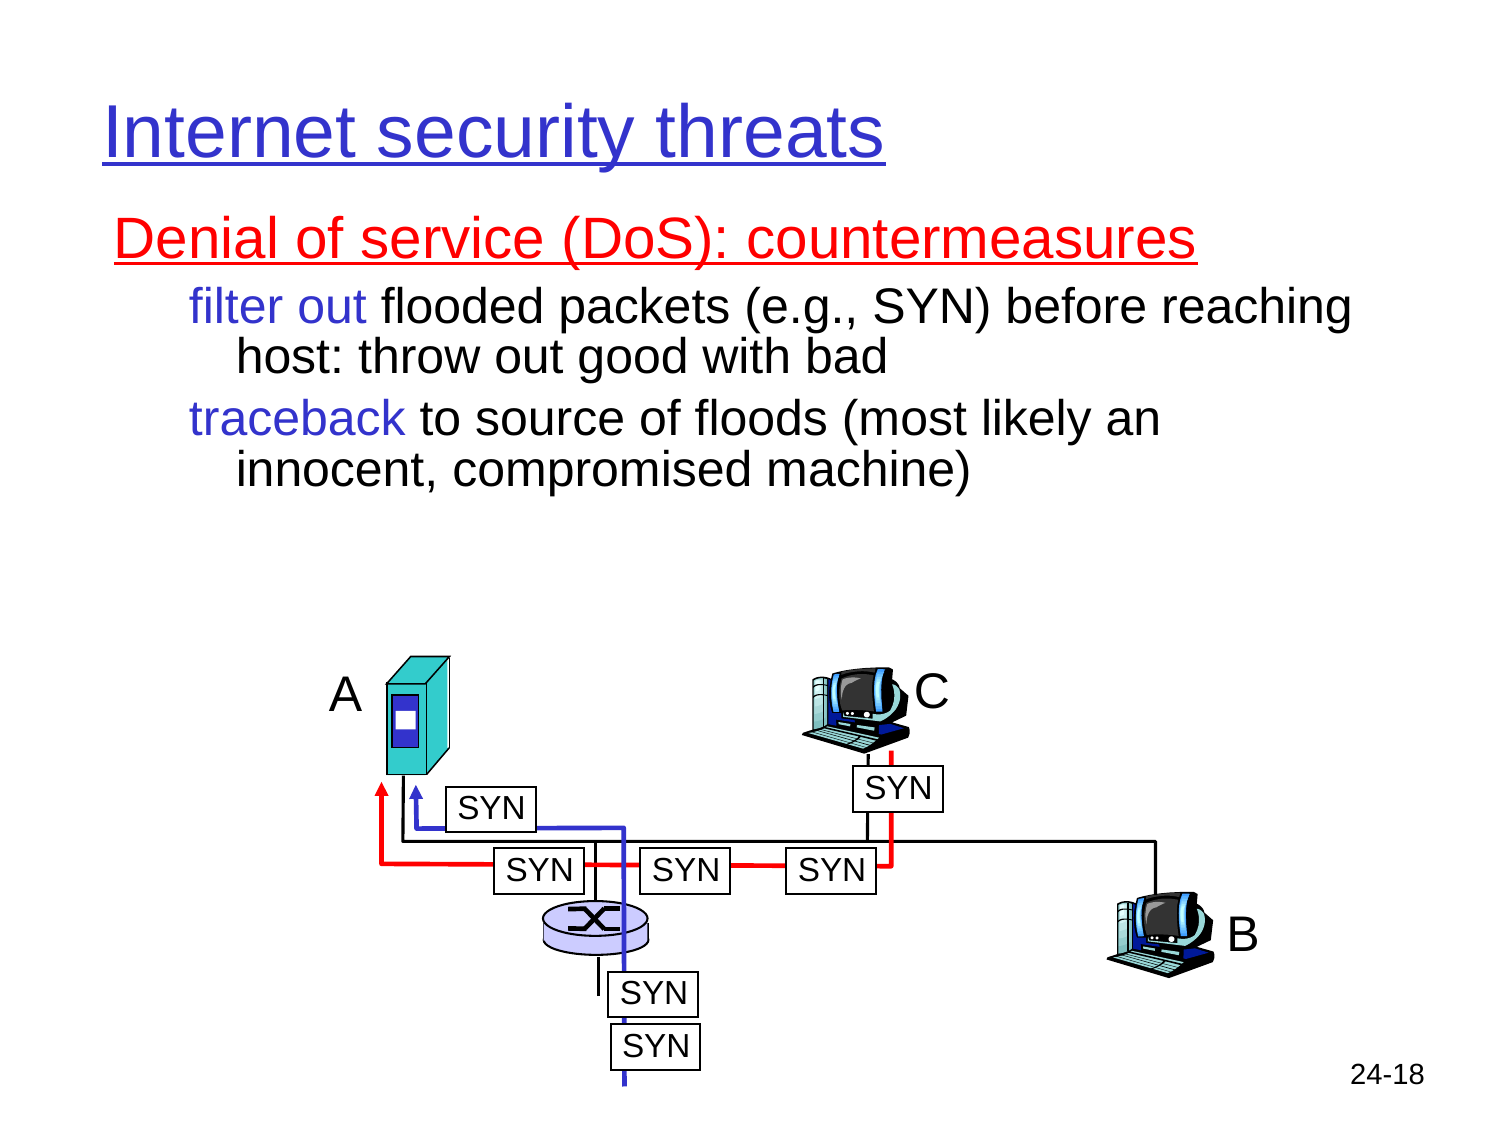

# Internet security threats
Denial of service (DoS): countermeasures
filter out flooded packets (e.g., SYN) before reaching host: throw out good with bad
traceback to source of floods (most likely an innocent, compromised machine)
C
A
SYN
SYN
SYN
SYN
SYN
B
SYN
SYN
18